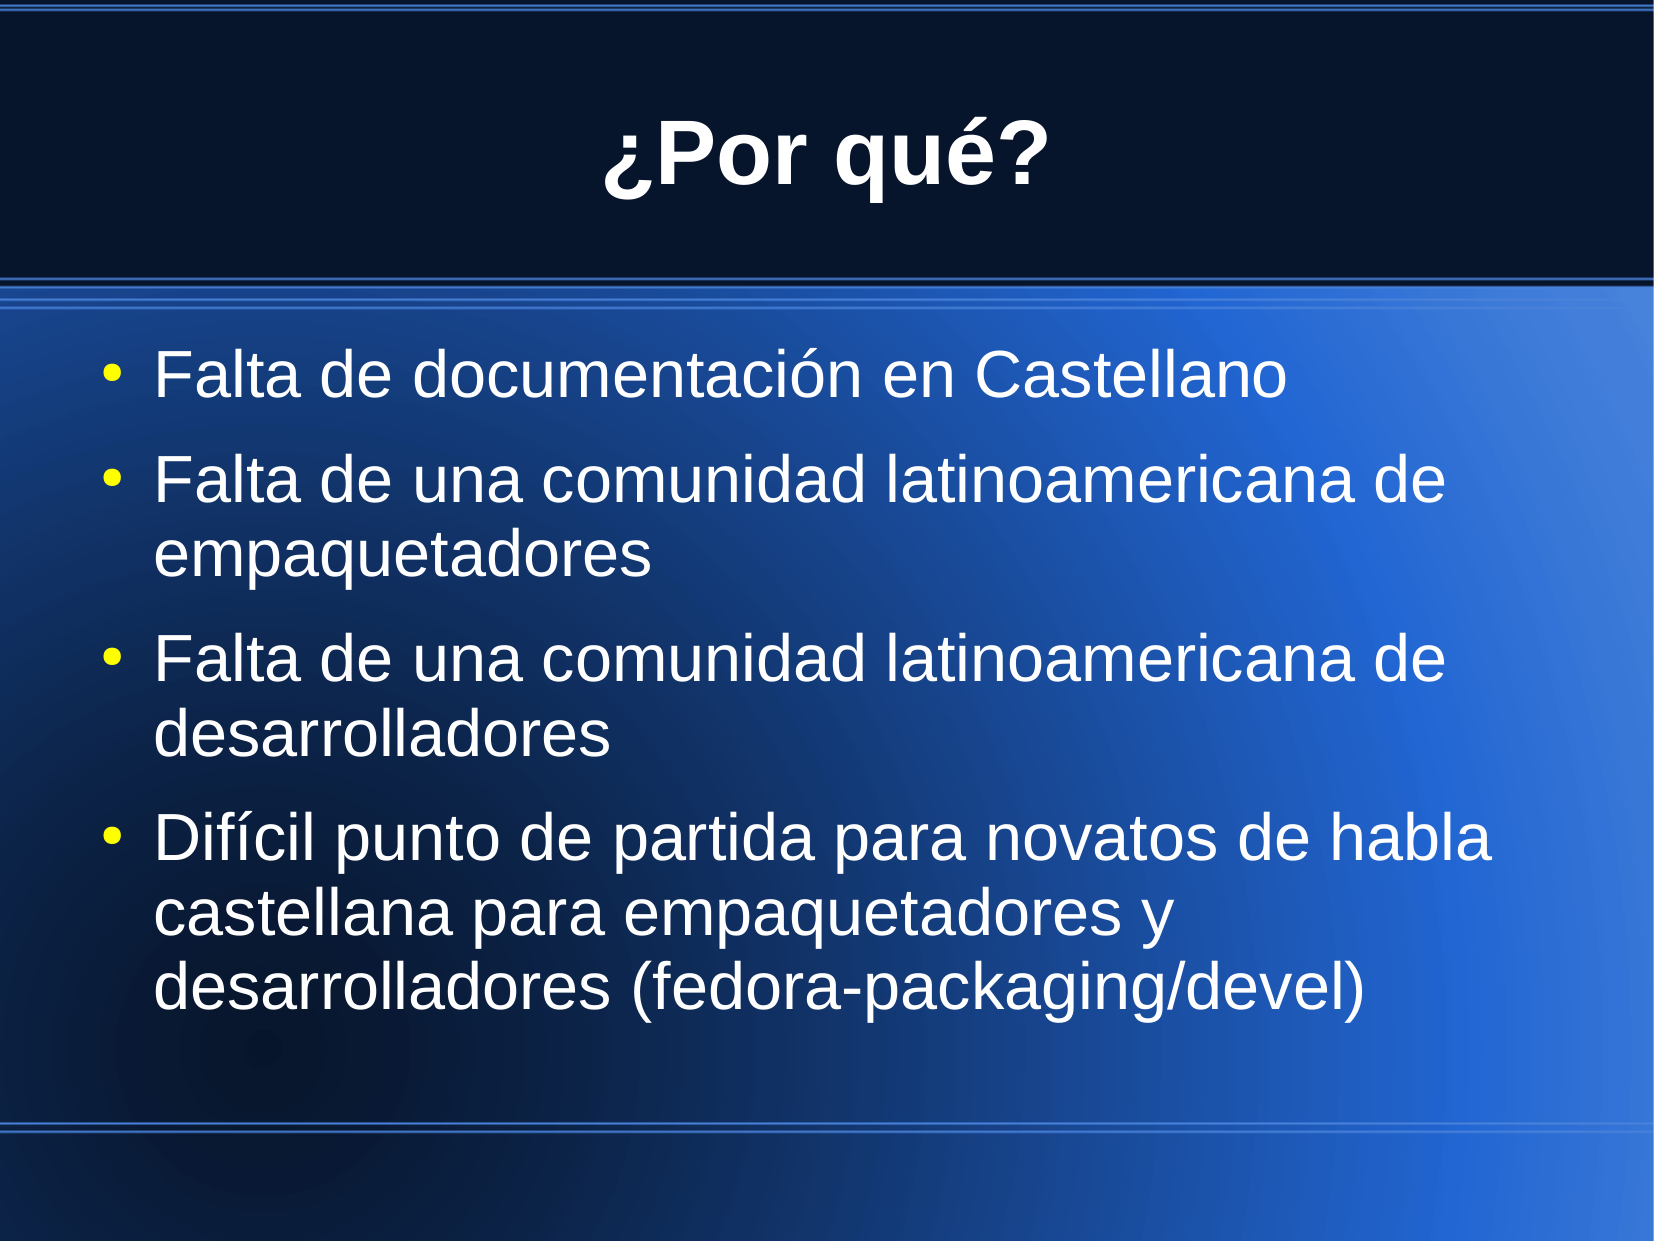

# ¿Por qué?
Falta de documentación en Castellano
Falta de una comunidad latinoamericana de empaquetadores
Falta de una comunidad latinoamericana de desarrolladores
Difícil punto de partida para novatos de habla castellana para empaquetadores y desarrolladores (fedora-packaging/devel)